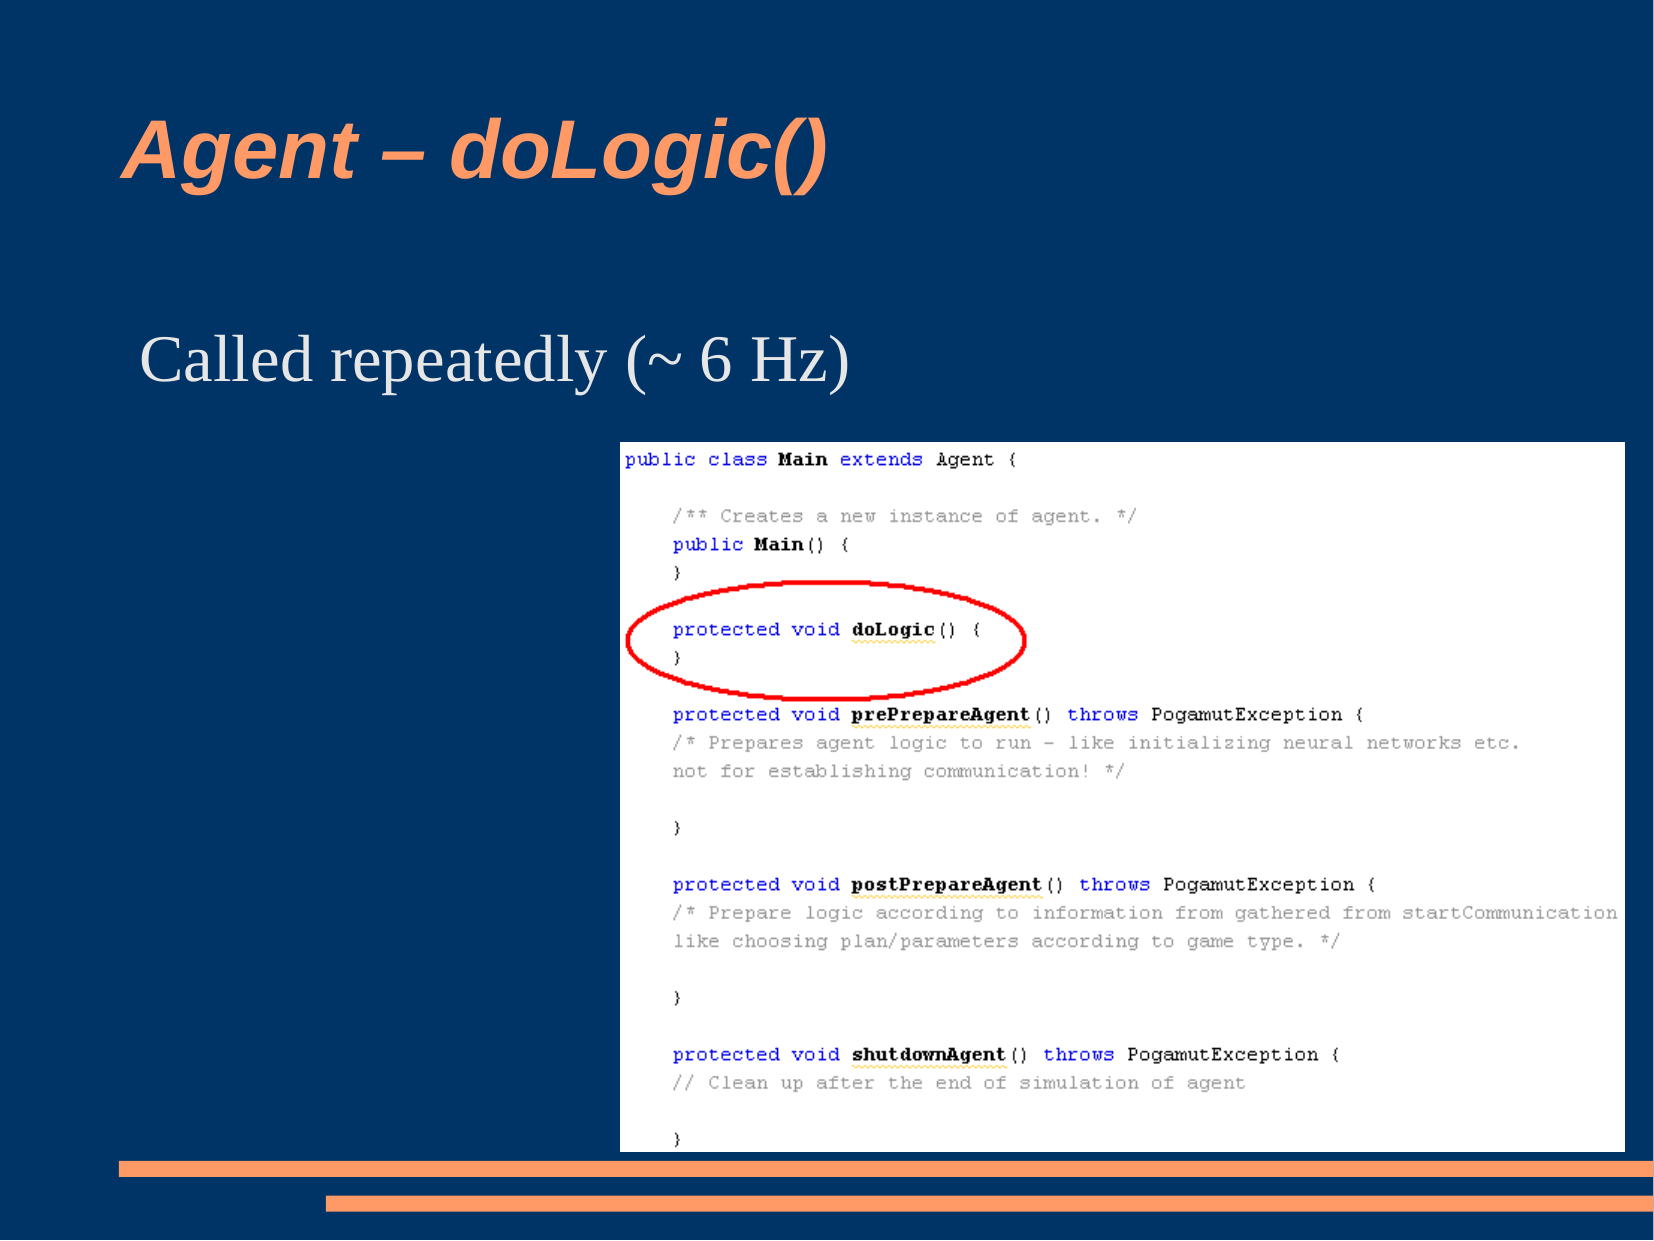

# Agent – doLogic()
Called repeatedly (~ 6 Hz)